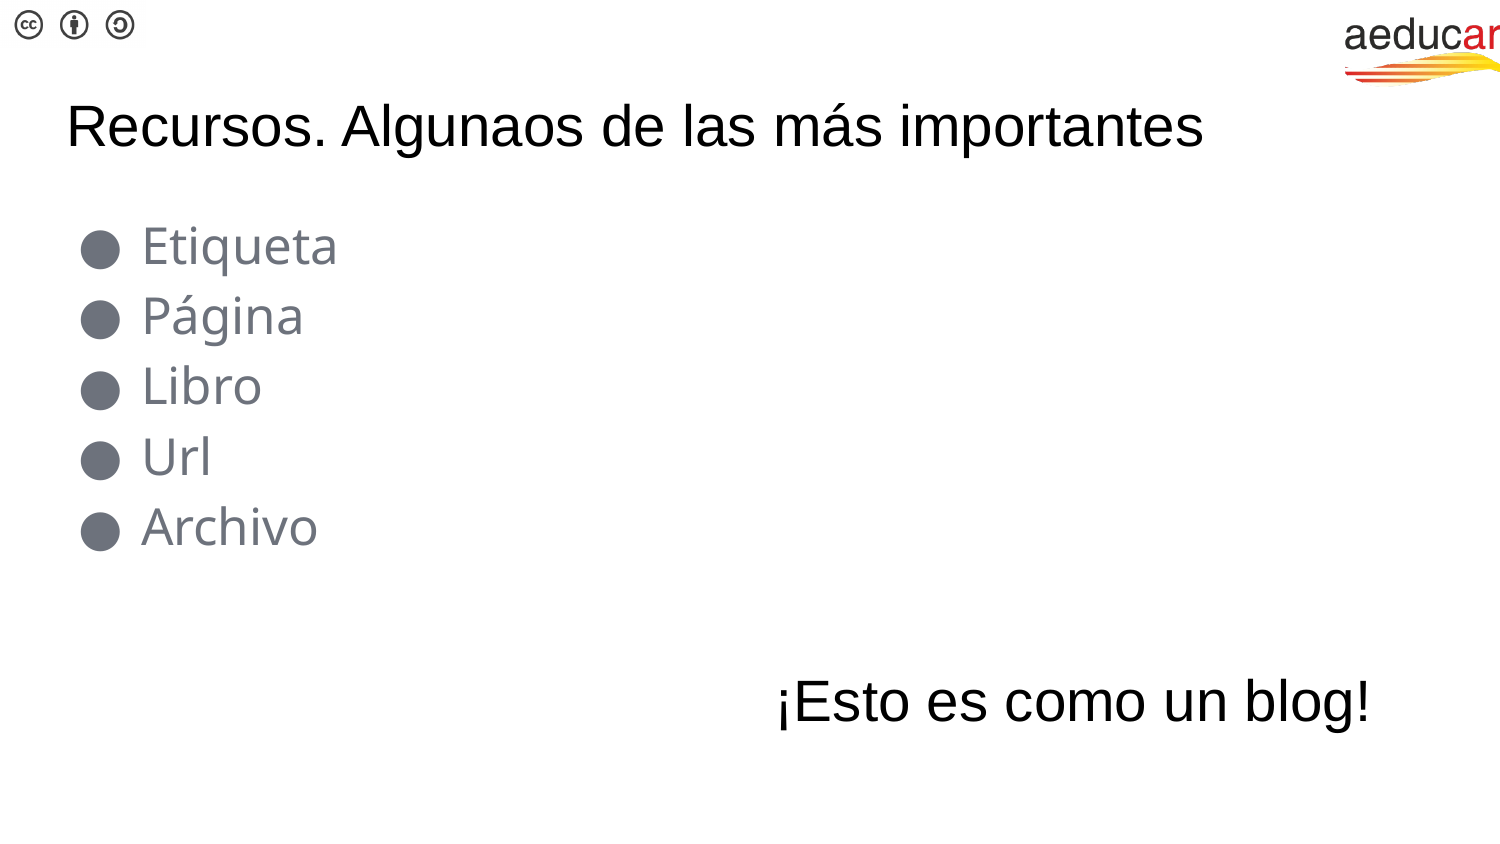

# Recursos. Algunaos de las más importantes
Etiqueta
Página
Libro
Url
Archivo
¡Esto es como un blog!